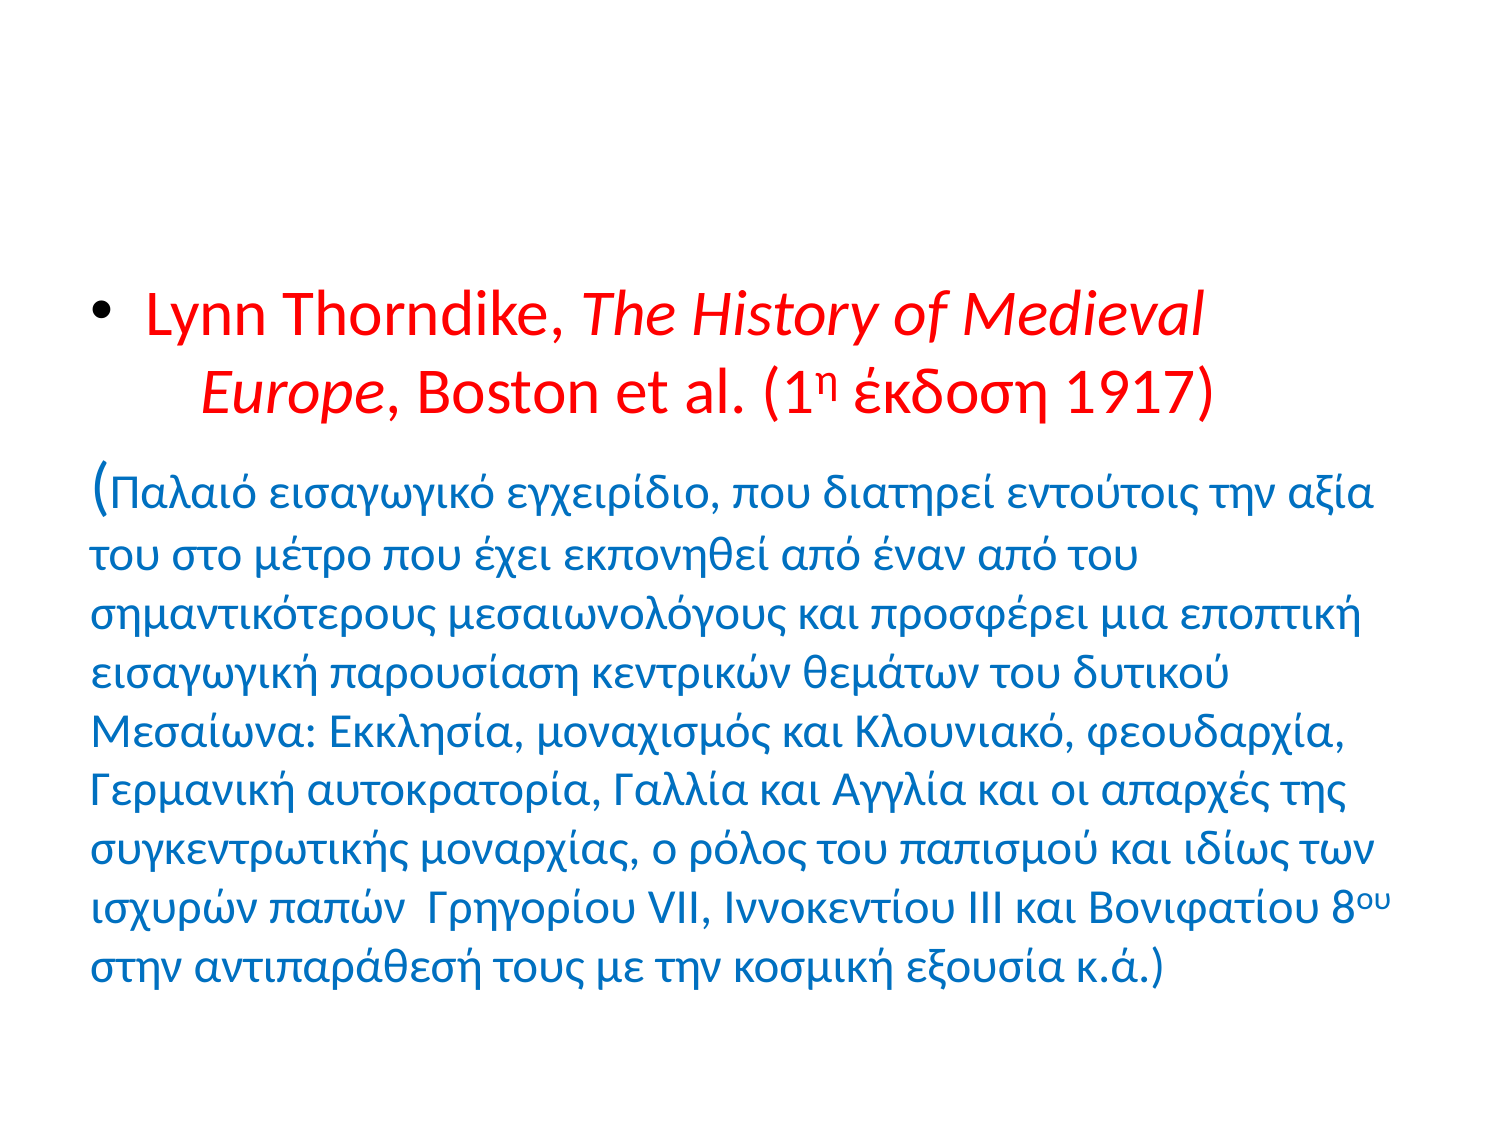

#
Lynn Thorndike, The History of Medieval Europe, Boston et al. (1η έκδοση 1917)
(Παλαιό εισαγωγικό εγχειρίδιο, που διατηρεί εντούτοις την αξία του στο μέτρο που έχει εκπονηθεί από έναν από του σημαντικότερους μεσαιωνολόγους και προσφέρει μια εποπτική εισαγωγική παρουσίαση κεντρικών θεμάτων του δυτικού Μεσαίωνα: Εκκλησία, μοναχισμός και Κλουνιακό, φεουδαρχία, Γερμανική αυτοκρατορία, Γαλλία και Αγγλία και οι απαρχές της συγκεντρωτικής μοναρχίας, ο ρόλος του παπισμού και ιδίως των ισχυρών παπών Γρηγορίου VII, Ιννοκεντίου ΙΙΙ και Βονιφατίου 8ου στην αντιπαράθεσή τους με την κοσμική εξουσία κ.ά.)